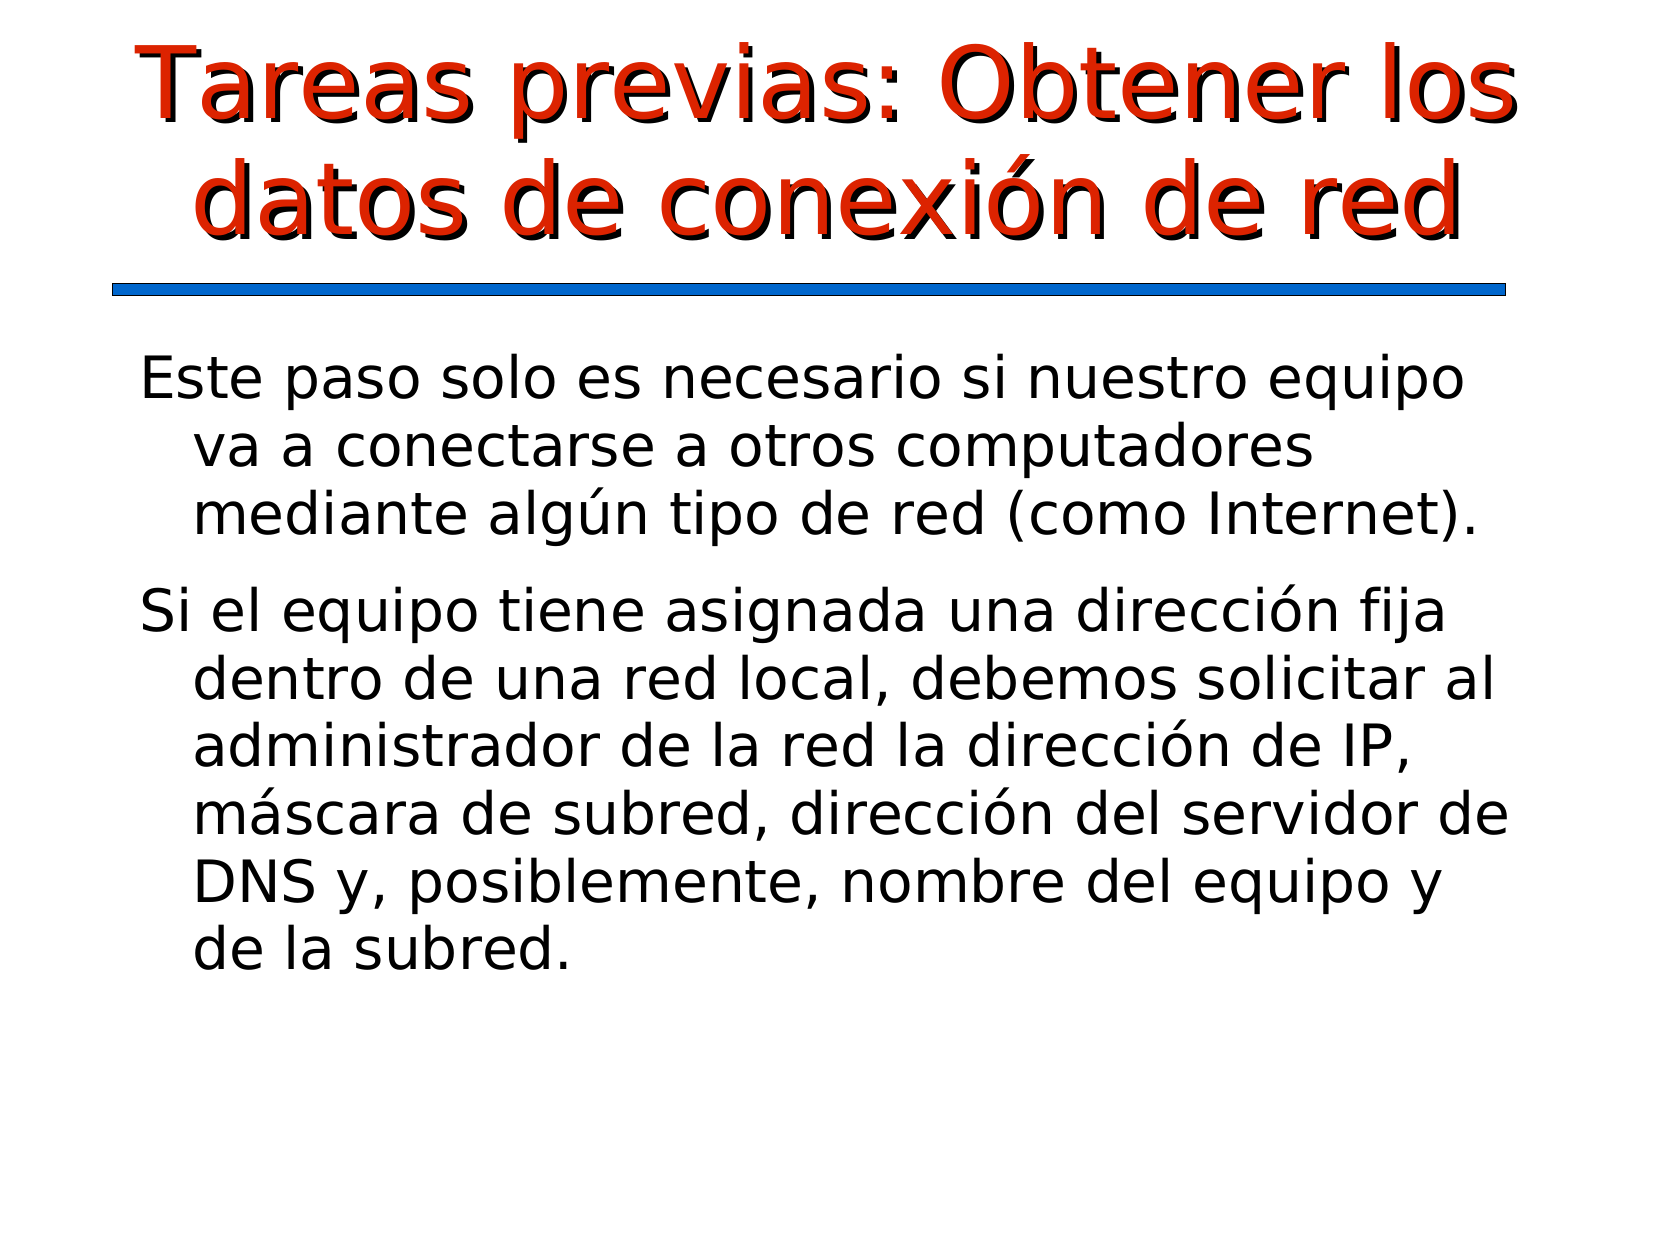

# Tareas previas: Obtener los datos de conexión de red
Este paso solo es necesario si nuestro equipo va a conectarse a otros computadores mediante algún tipo de red (como Internet).
Si el equipo tiene asignada una dirección fija dentro de una red local, debemos solicitar al administrador de la red la dirección de IP, máscara de subred, dirección del servidor de DNS y, posiblemente, nombre del equipo y de la subred.